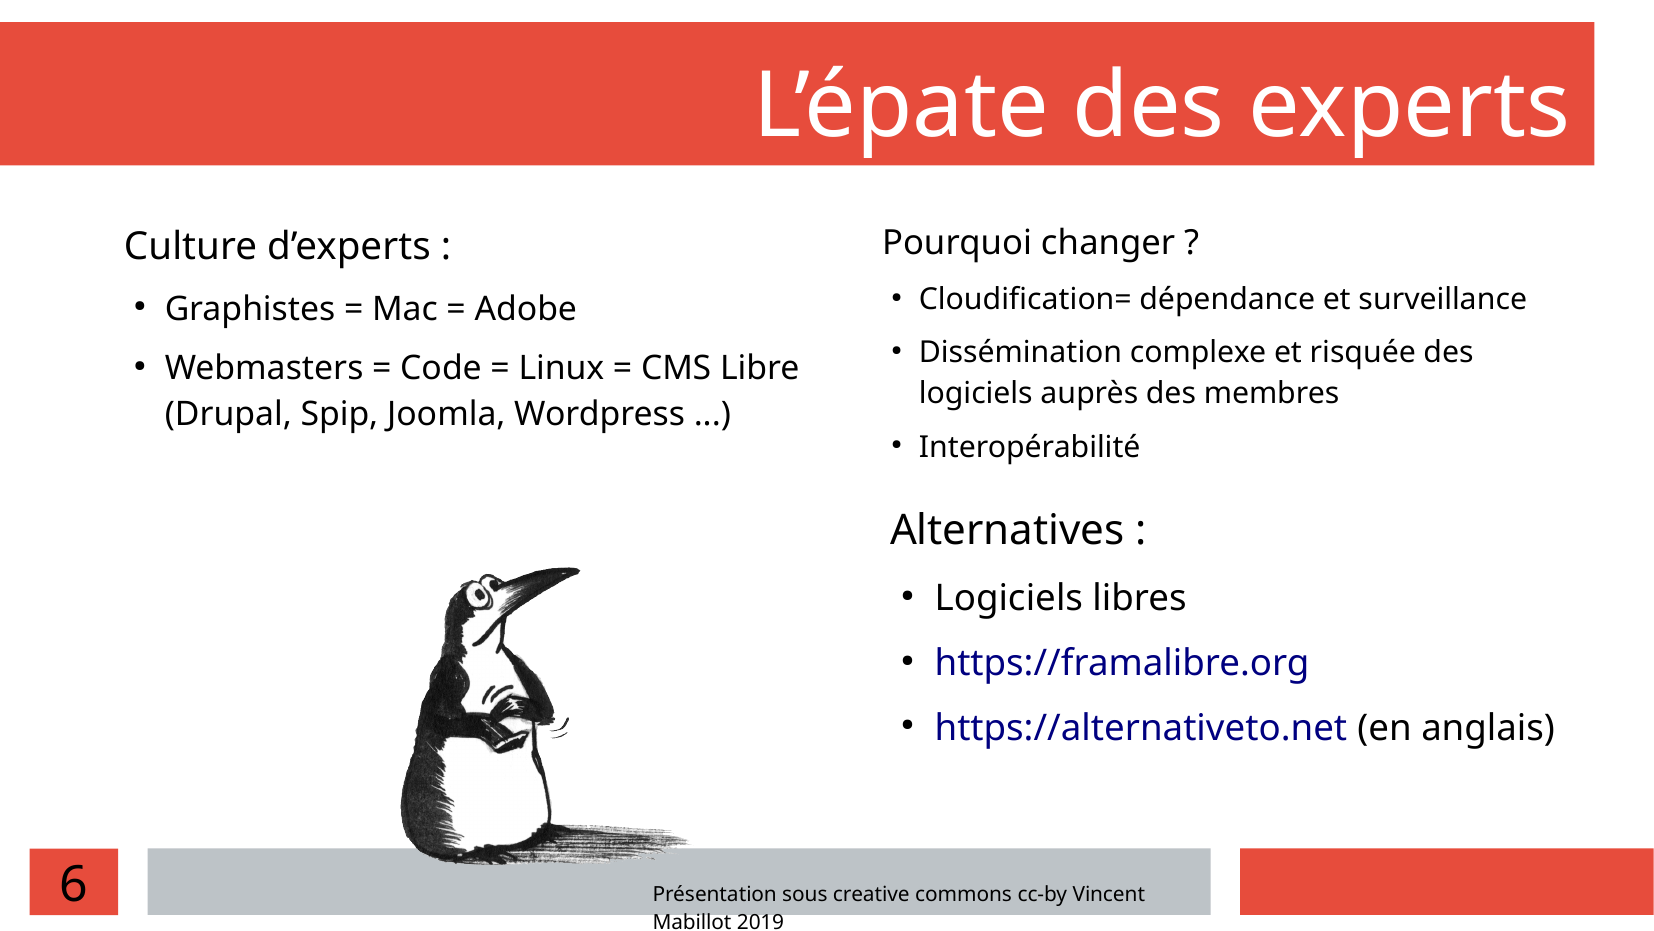

# L’épate des experts
Culture d’experts :
Graphistes = Mac = Adobe
Webmasters = Code = Linux = CMS Libre (Drupal, Spip, Joomla, Wordpress ...)
Pourquoi changer ?
Cloudification= dépendance et surveillance
Dissémination complexe et risquée des logiciels auprès des membres
Interopérabilité
Alternatives :
Logiciels libres
https://framalibre.org
https://alternativeto.net (en anglais)